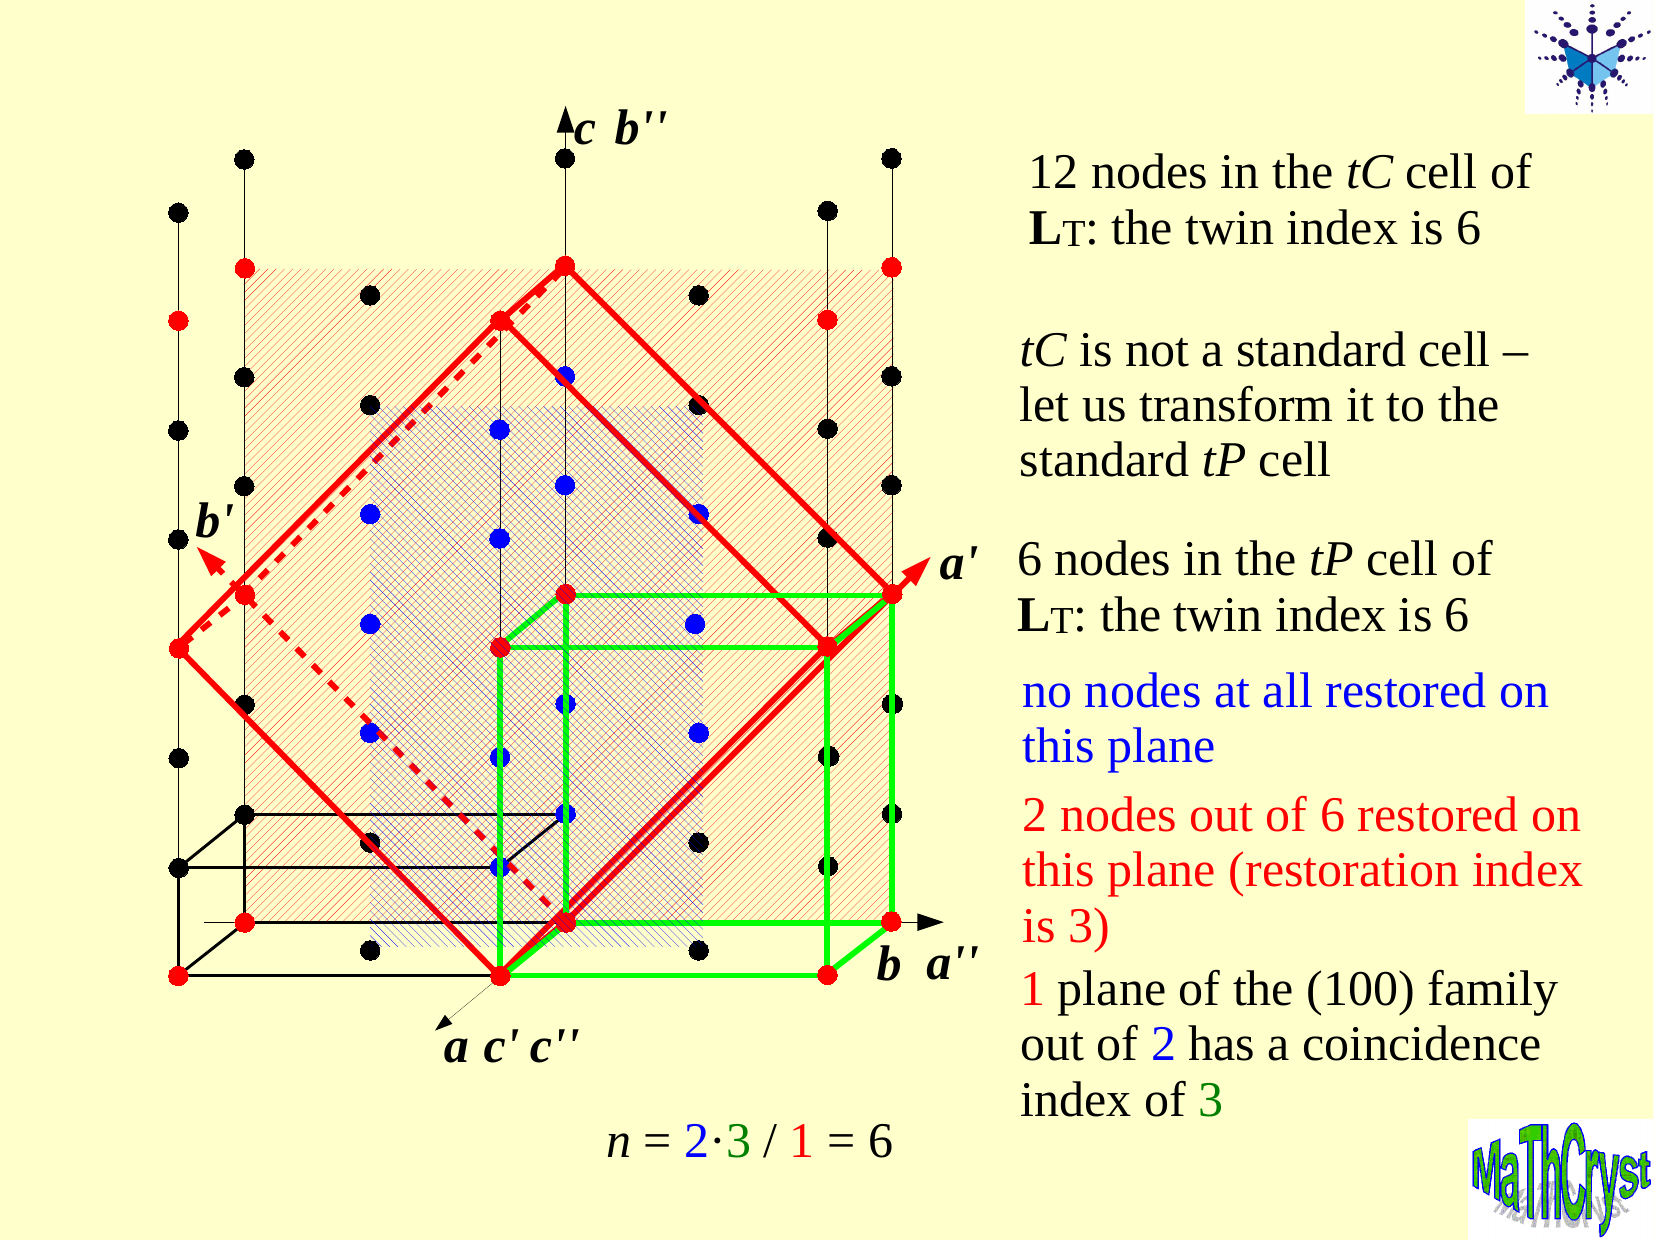

c
b''
12 nodes in the tC cell of LT: the twin index is 6
tC is not a standard cell – let us transform it to the standard tP cell
b'
6 nodes in the tP cell of LT: the twin index is 6
a'
no nodes at all restored on this plane
2 nodes out of 6 restored on this plane (restoration index is 3)
a''
b
1 plane of the (100) family out of 2 has a coincidence index of 3
a
c'
c''
n = 2·3 / 1 = 6